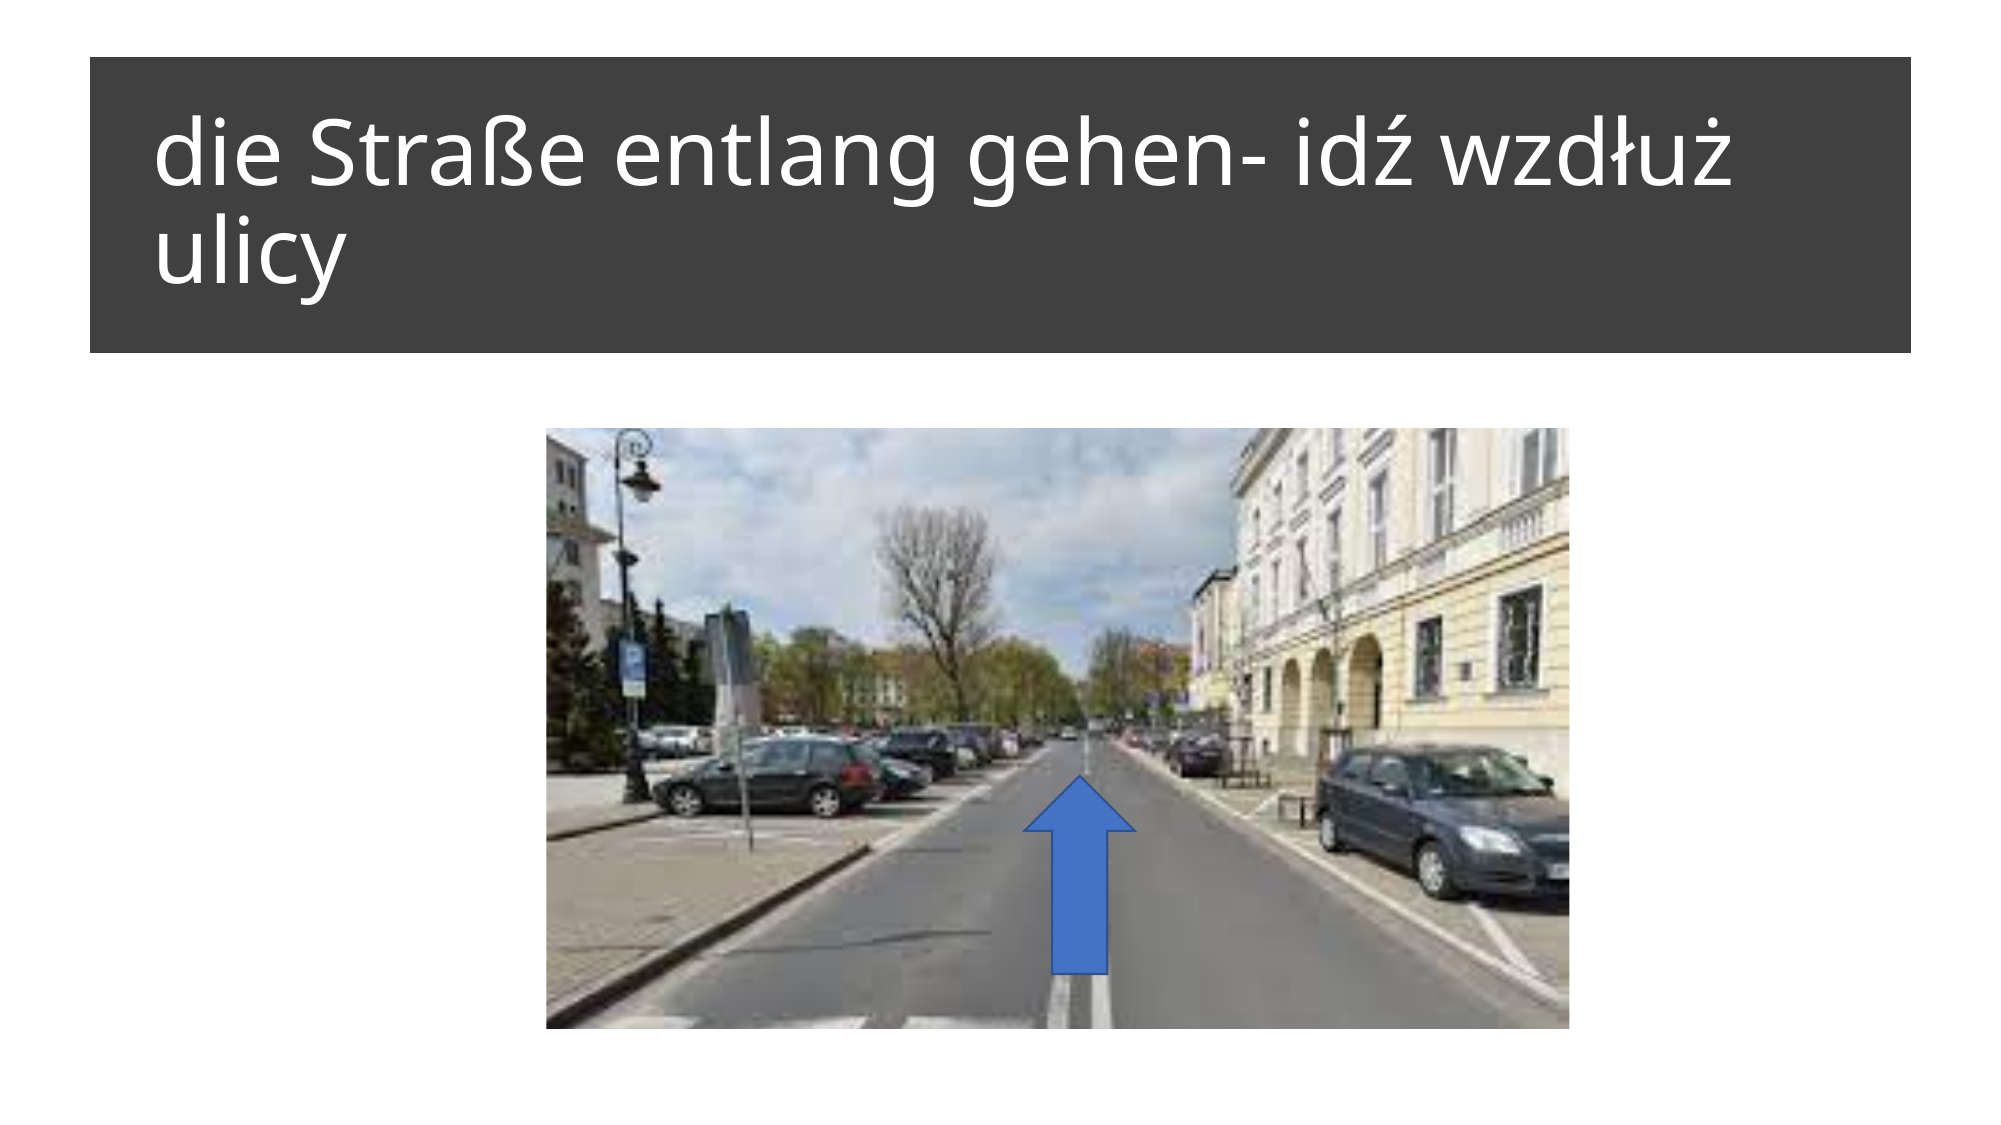

# die Straße entlang gehen- idź wzdłuż ulicy